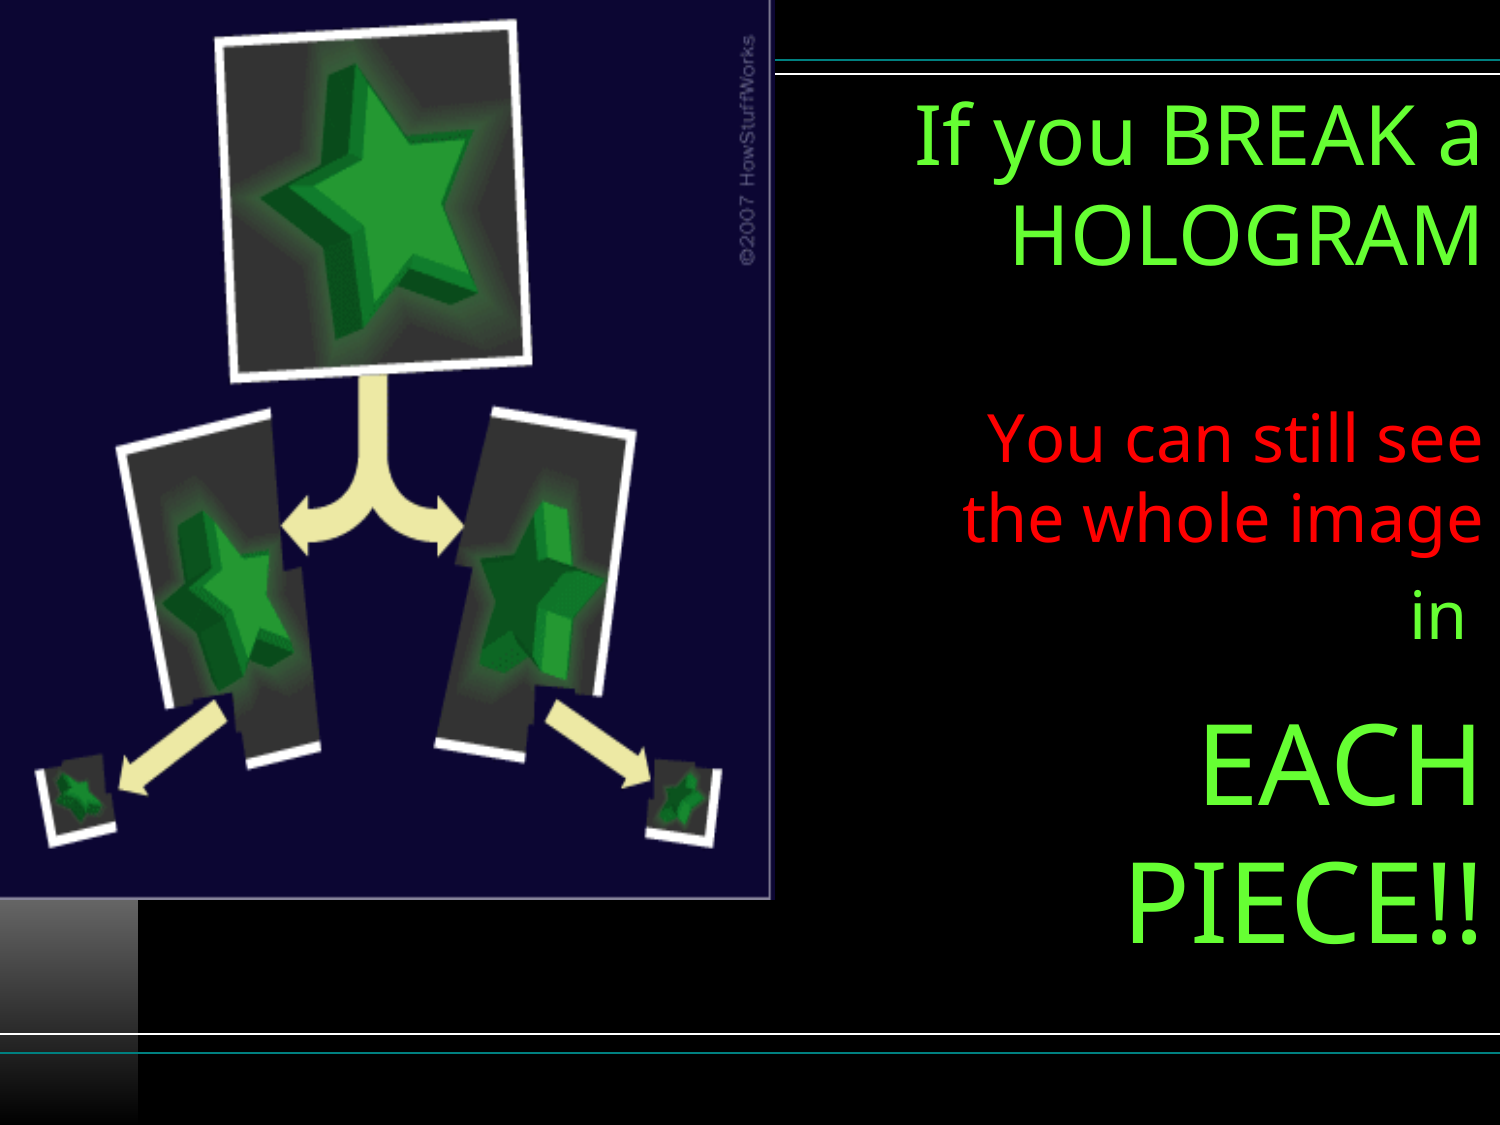

If you BREAK a HOLOGRAM
 You can still see the whole image
in
EACH PIECE!!
#